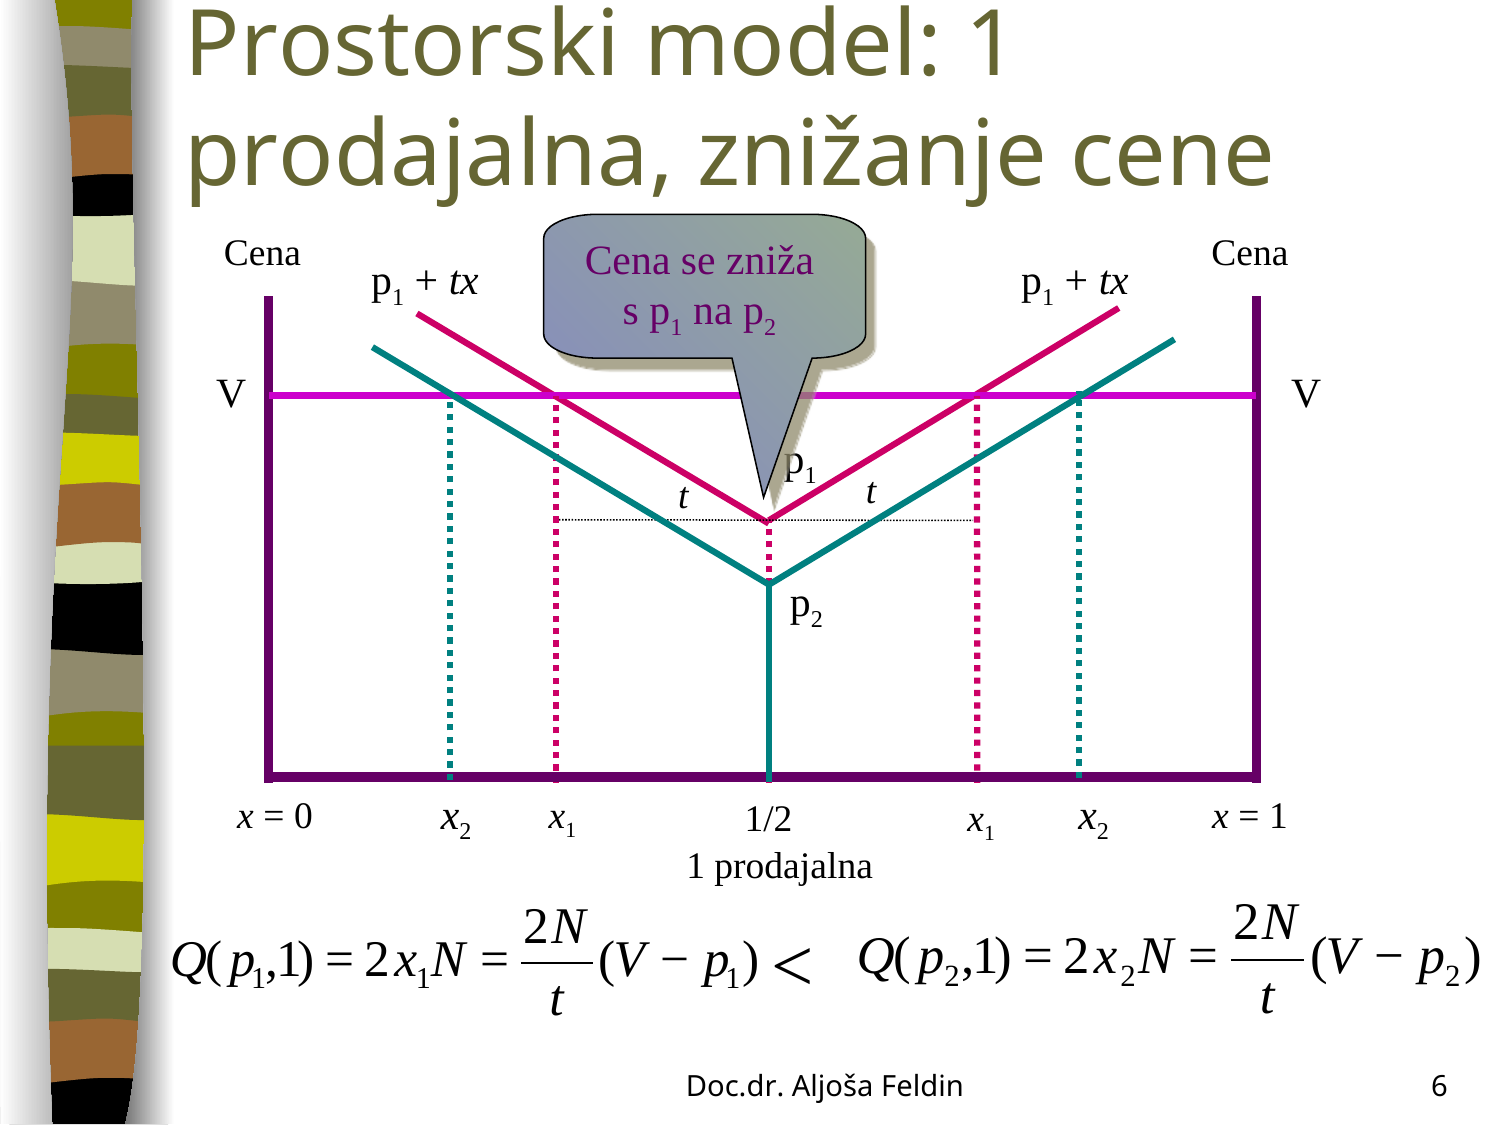

# Prostorski model: 1 prodajalna, znižanje cene
Cena se zniža
s p1 na p2
Cena
Cena
p1 + tx
p1 + tx
V
V
p1
t
t
x = 0
x1
x = 1
1/2
x1
 1 prodajalna
p2
x2
x2
<
Doc.dr. Aljoša Feldin